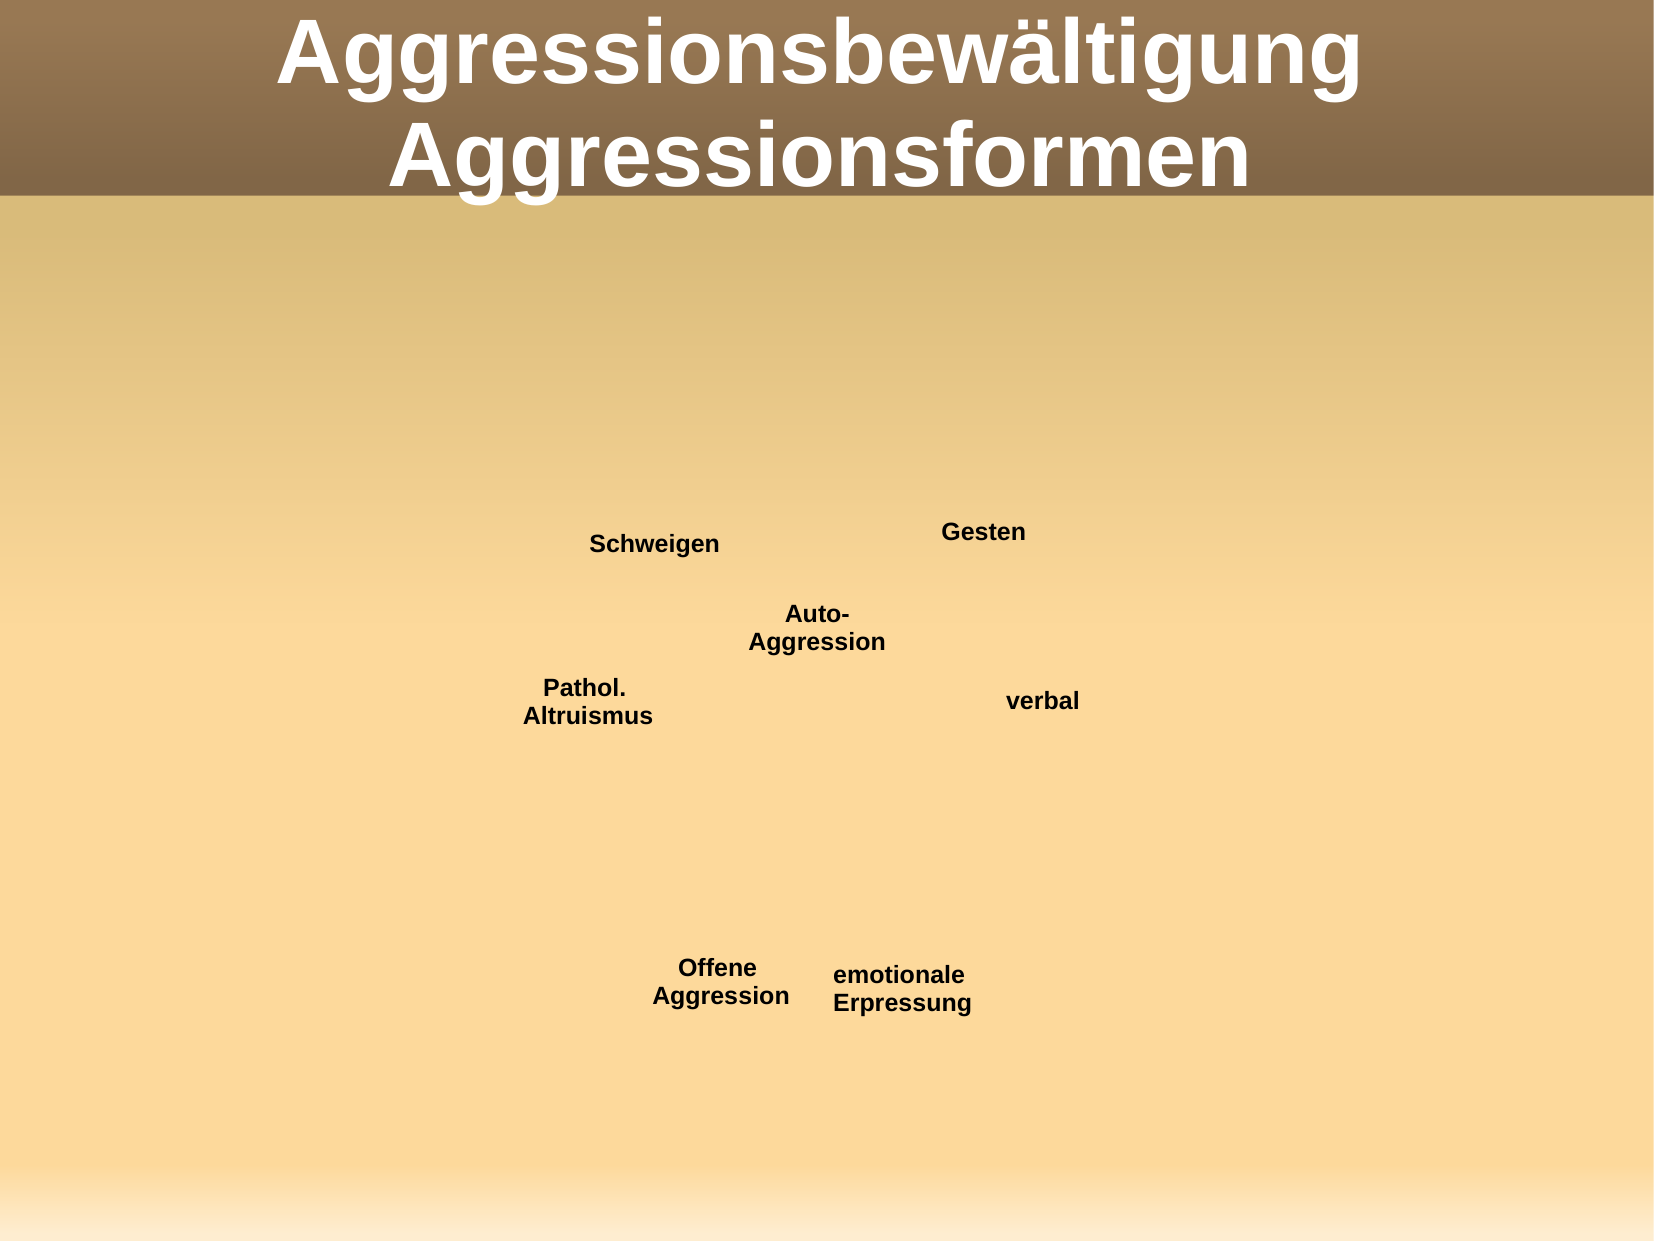

# Aggressionsbewältigung Aggressionsformen
Gesten
Schweigen
Auto-
Aggression
verbal
Pathol.
Altruismus
Offene
Aggression
emotionale
Erpressung